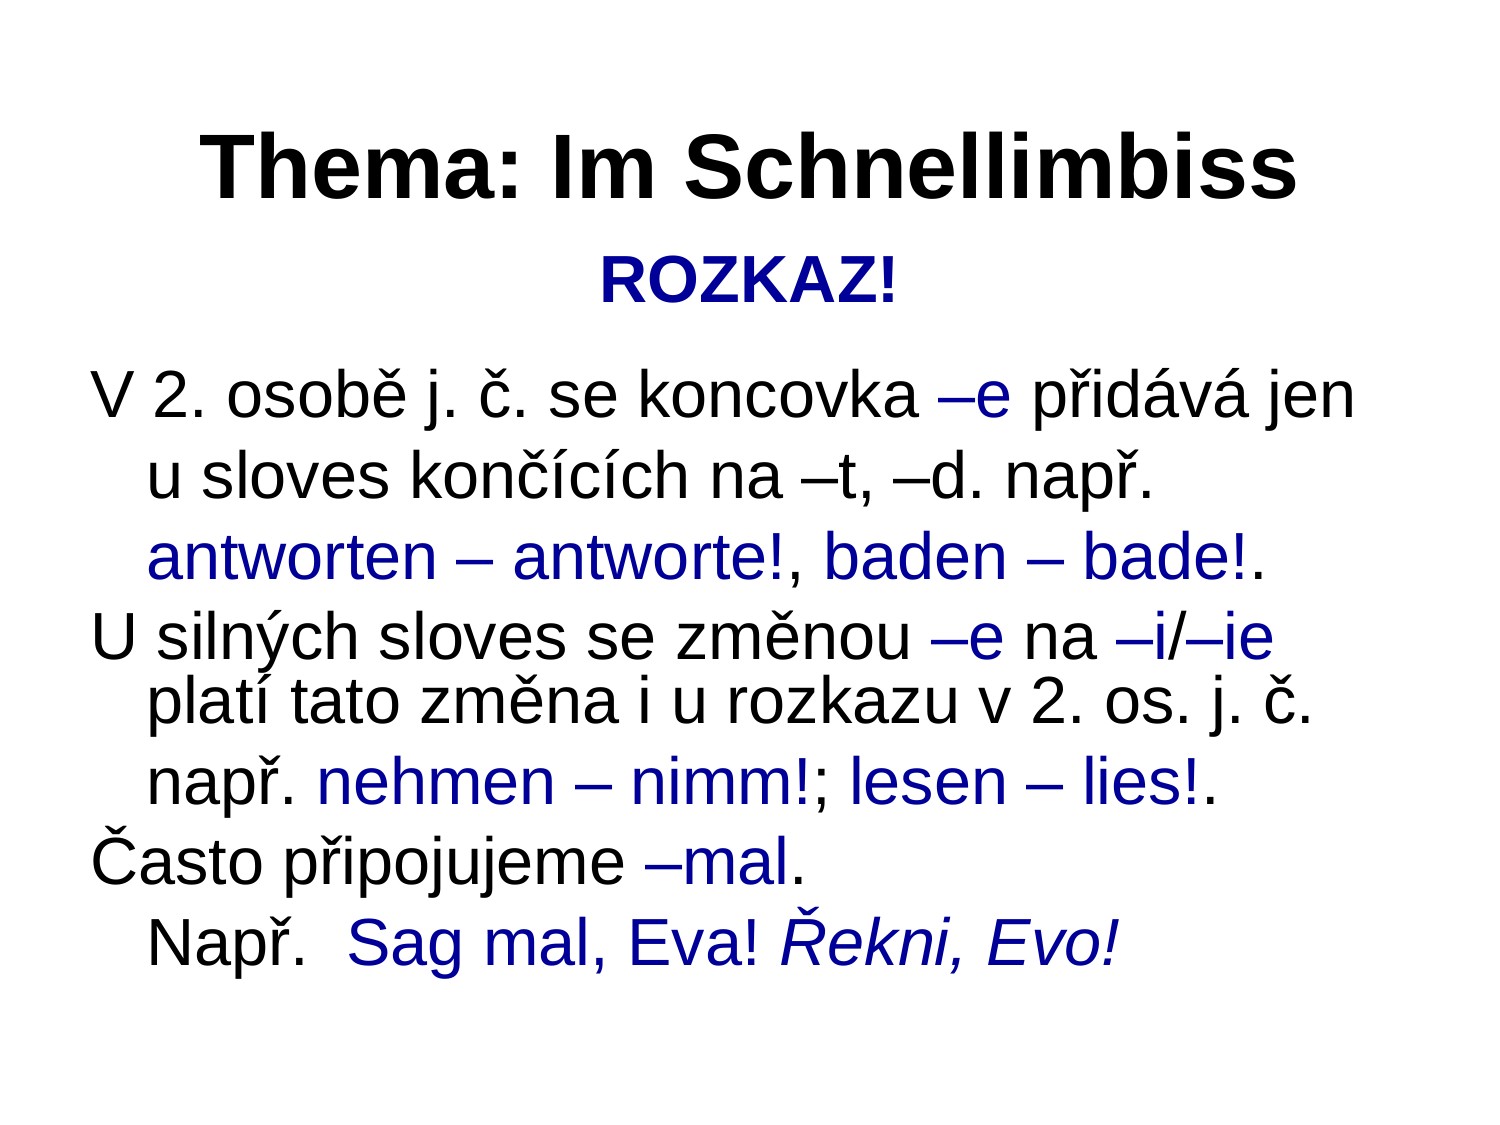

# Thema: Im Schnellimbiss
ROZKAZ!
V 2. osobě j. č. se koncovka –e přidává jen
 	u sloves končících na –t, –d. např.
	antworten – antworte!, baden – bade!.
U silných sloves se změnou –e na –i/–ie platí tato změna i u rozkazu v 2. os. j. č.
	např. nehmen – nimm!; lesen – lies!.
Často připojujeme –mal.
	Např. Sag mal, Eva! Řekni, Evo!